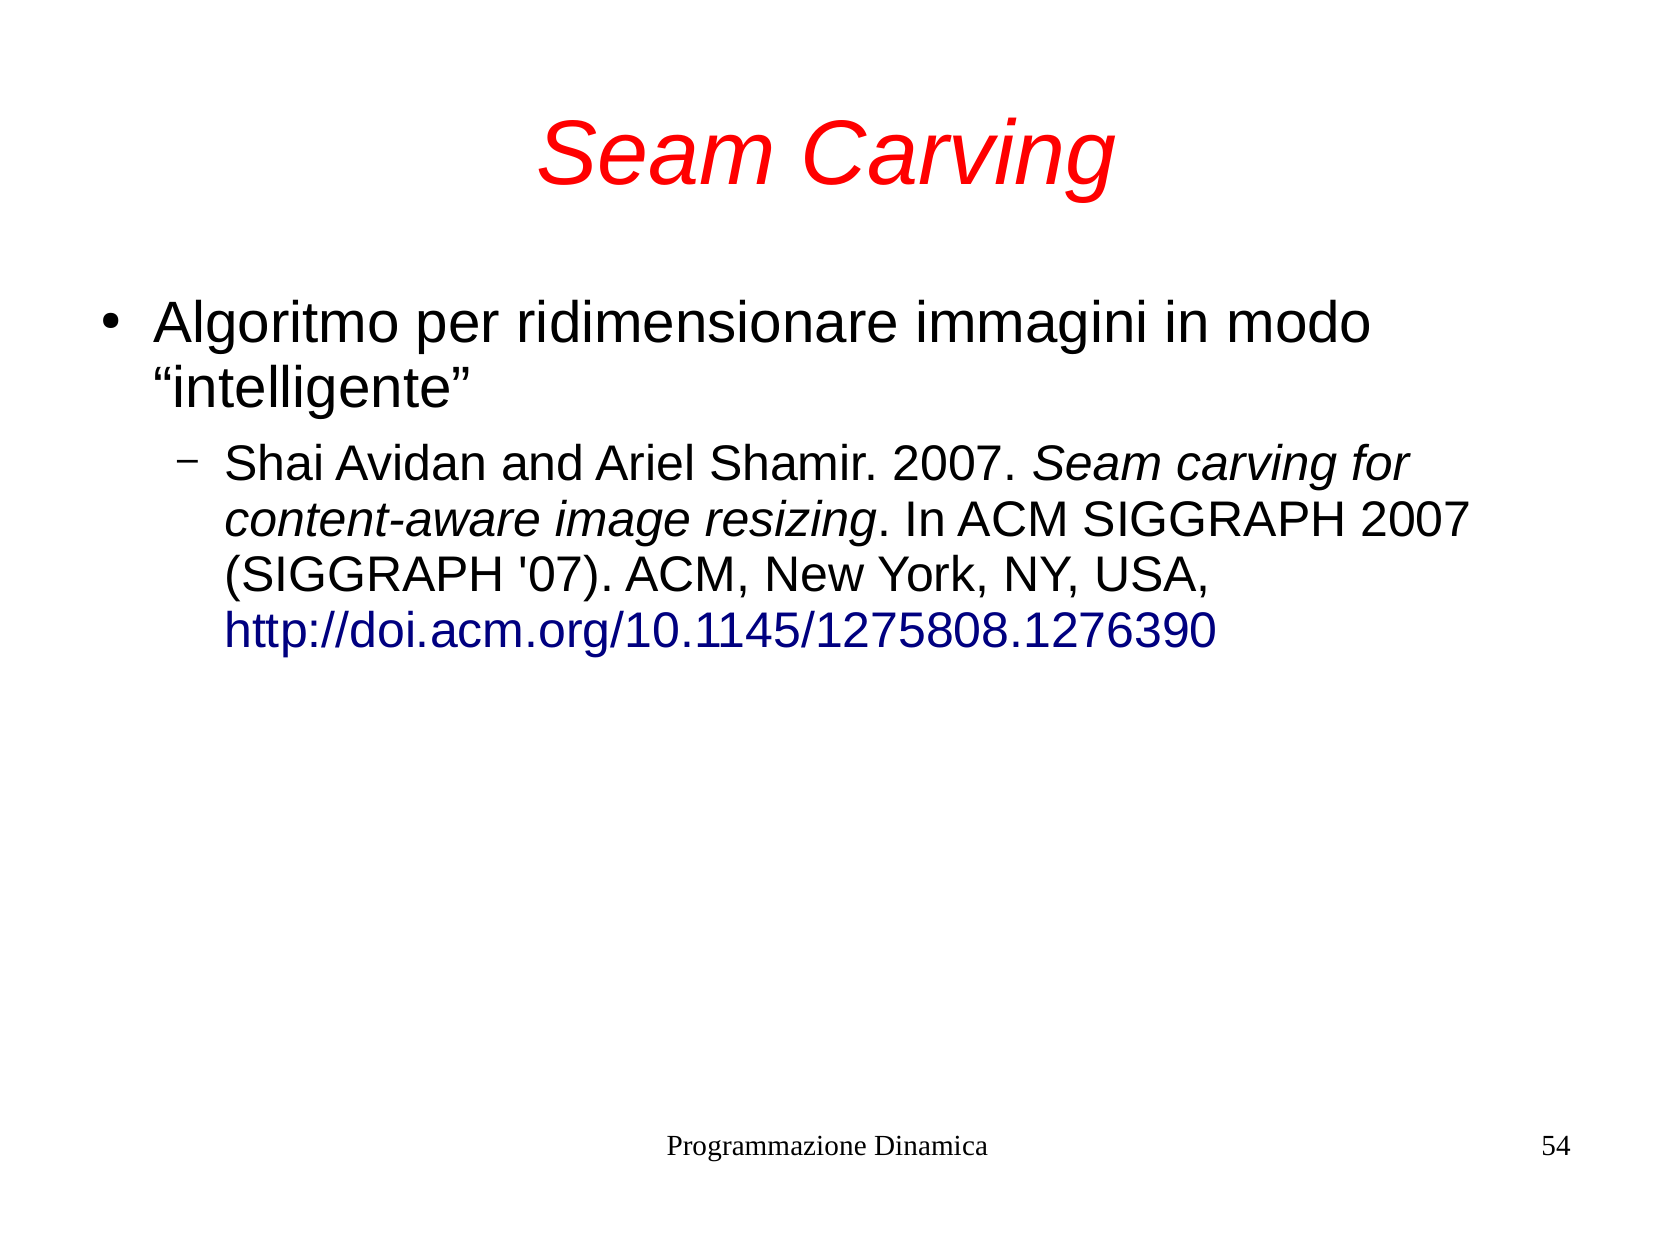

# Seam Carving
Algoritmo per ridimensionare immagini in modo “intelligente”
Shai Avidan and Ariel Shamir. 2007. Seam carving for content-aware image resizing. In ACM SIGGRAPH 2007 (SIGGRAPH '07). ACM, New York, NY, USA, http://doi.acm.org/10.1145/1275808.1276390
Programmazione Dinamica
54